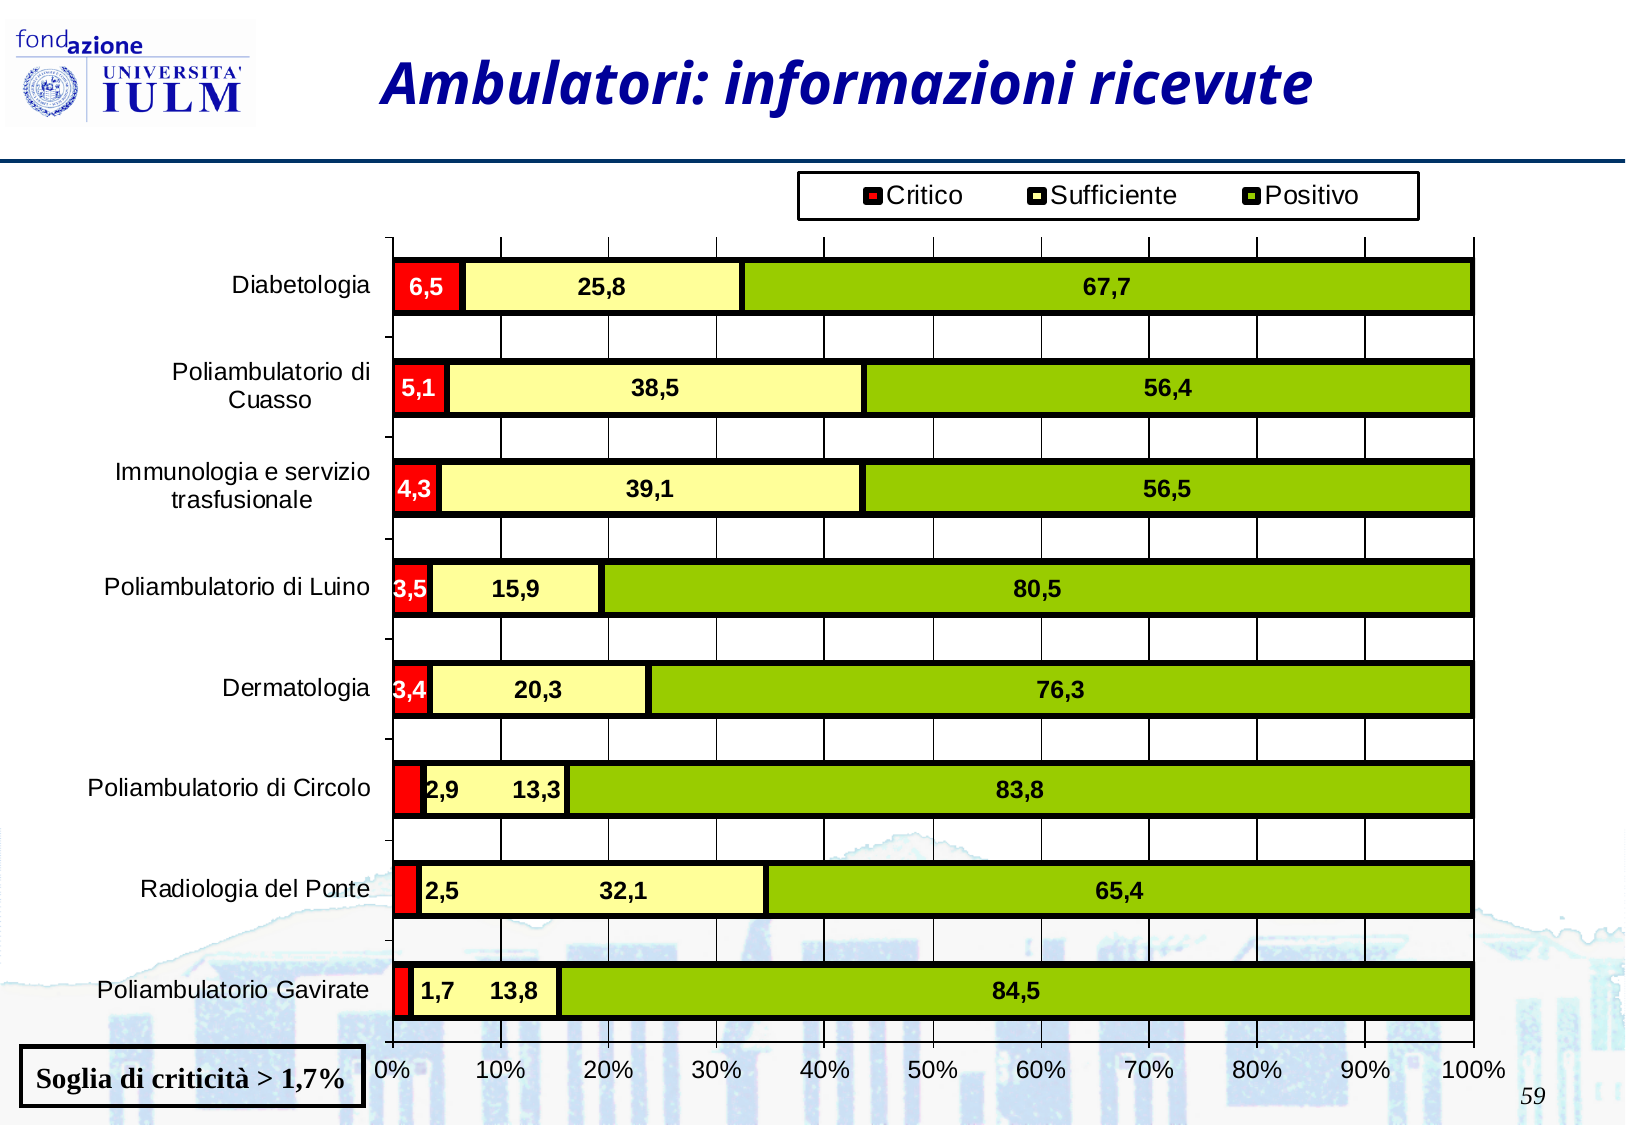

Ambulatori: informazioni ricevute
Soglia di criticità > 1,7%